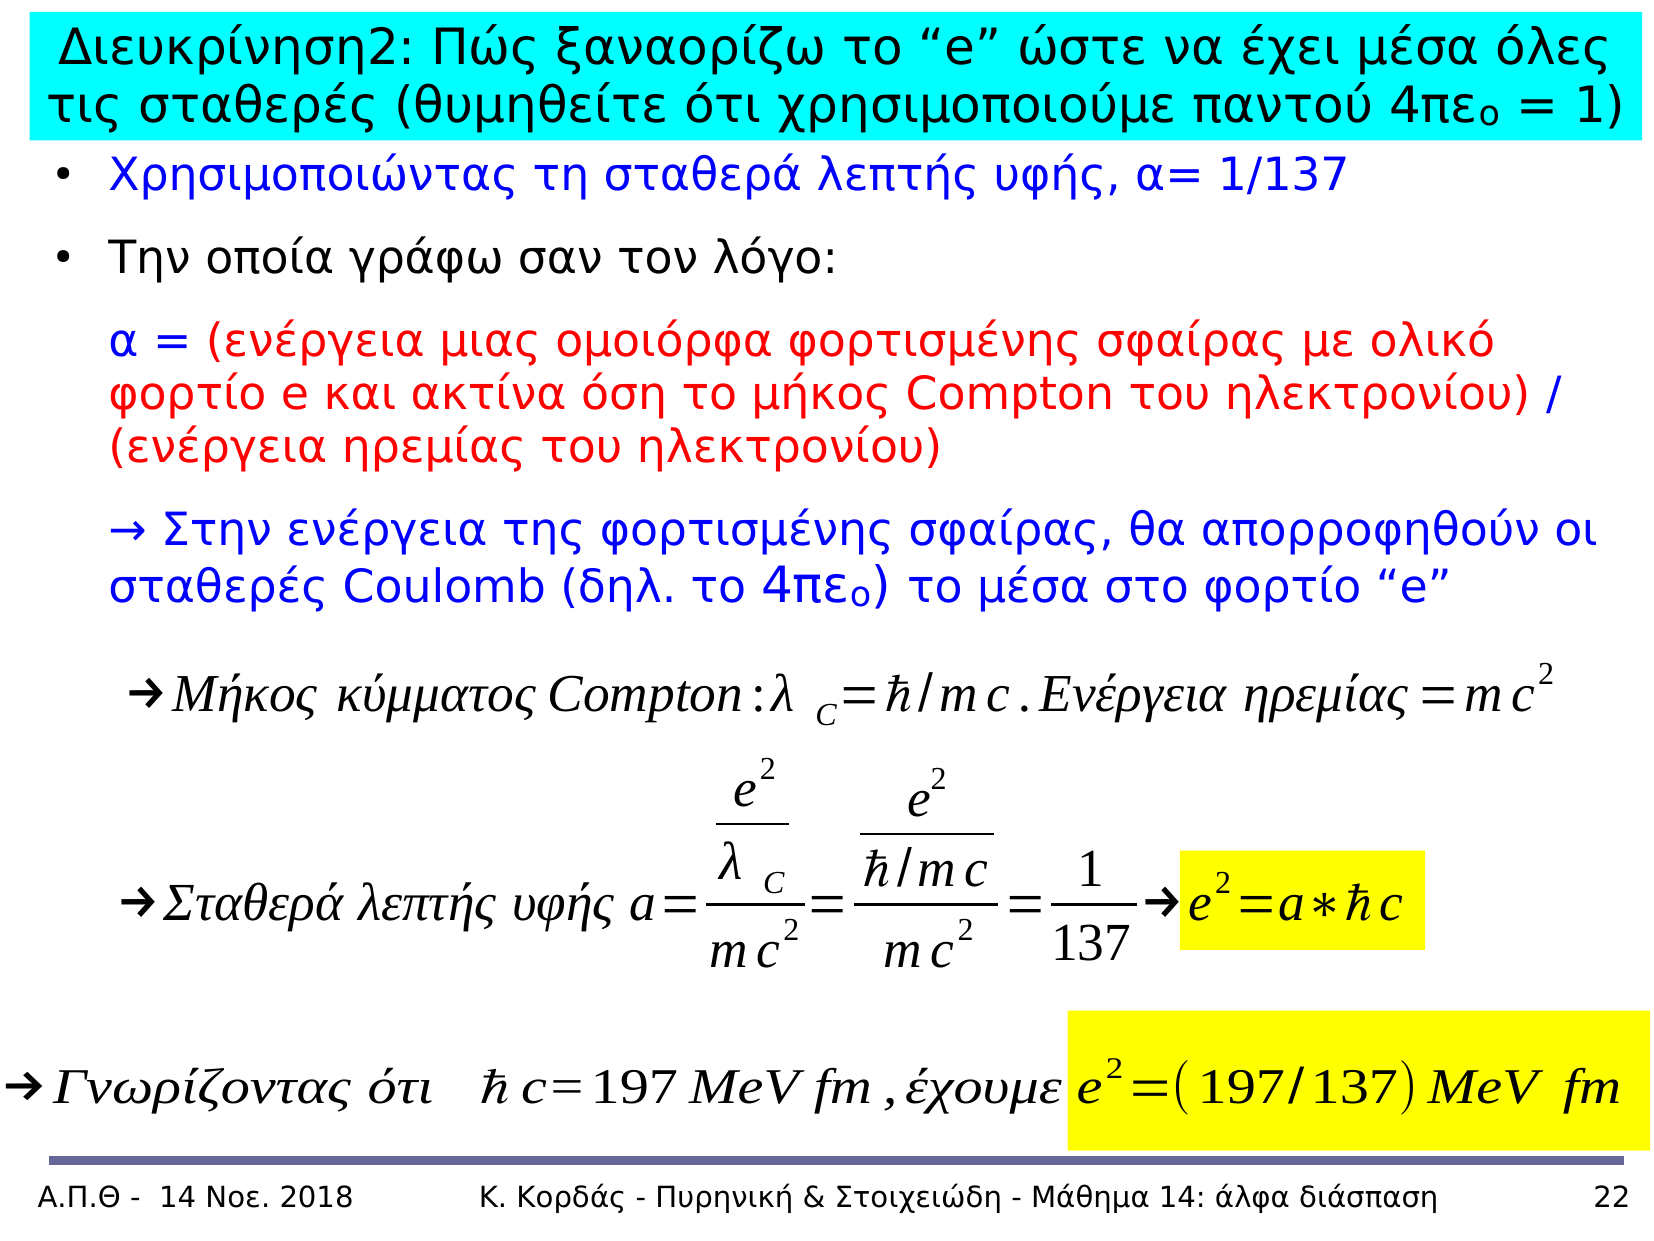

# Διευκρίνηση2: Πώς ξαναορίζω το “e” ώστε να έχει μέσα όλες τις σταθερές (θυμηθείτε ότι χρησιμοποιούμε παντού 4πεο = 1)
Χρησιμοποιώντας τη σταθερά λεπτής υφής, α= 1/137
Την οποία γράφω σαν τον λόγο:
α = (ενέργεια μιας ομοιόρφα φορτισμένης σφαίρας με ολικό φορτίο e και ακτίνα όση το μήκος Compton του ηλεκτρονίου) / (ενέργεια ηρεμίας του ηλεκτρονίου)
→ Στην ενέργεια της φορτισμένης σφαίρας, θα απορροφηθούν οι σταθερές Coulomb (δηλ. το 4πεο) το μέσα στο φορτίο “e”
Α.Π.Θ - 14 Νοε. 2018
Κ. Κορδάς - Πυρηνική & Στοιχειώδη - Μάθημα 14: άλφα διάσπαση
22